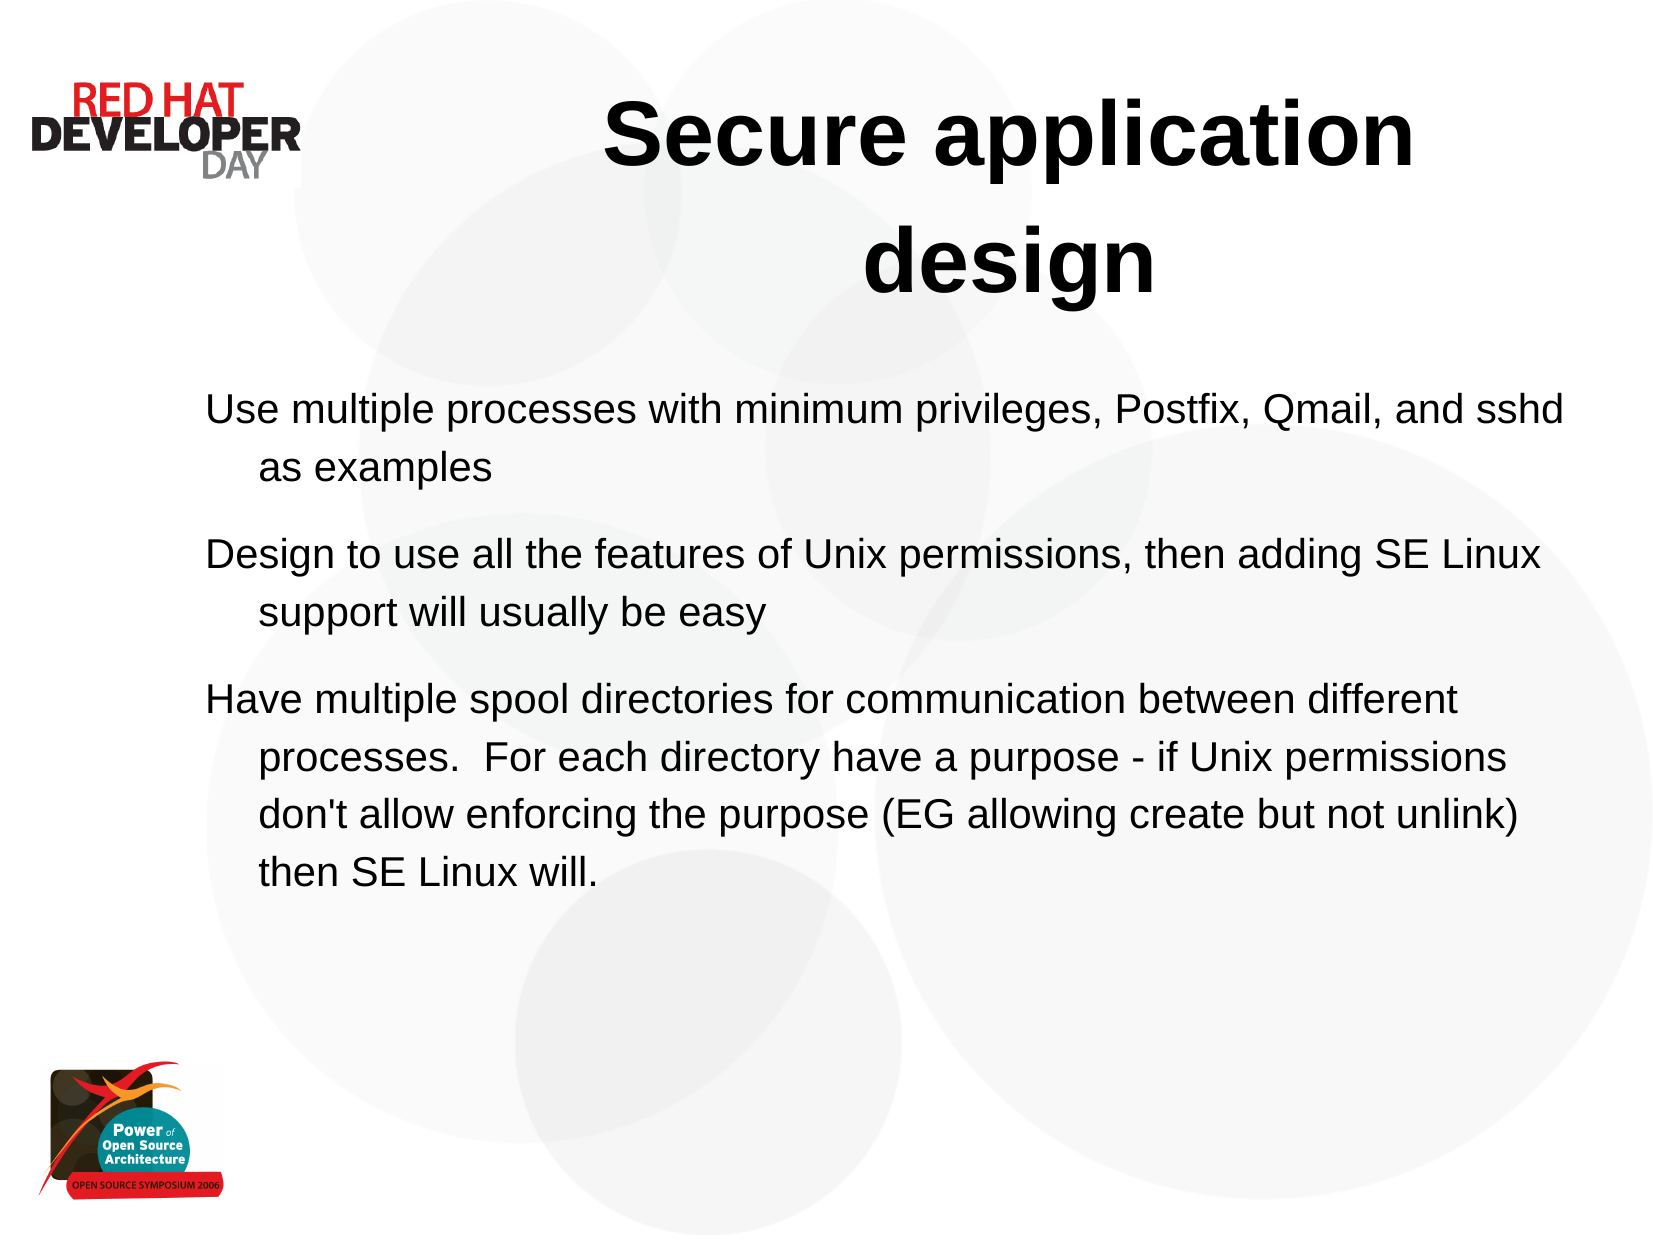

# Secure application design
Use multiple processes with minimum privileges, Postfix, Qmail, and sshd as examples
Design to use all the features of Unix permissions, then adding SE Linux support will usually be easy
Have multiple spool directories for communication between different processes. For each directory have a purpose - if Unix permissions don't allow enforcing the purpose (EG allowing create but not unlink) then SE Linux will.